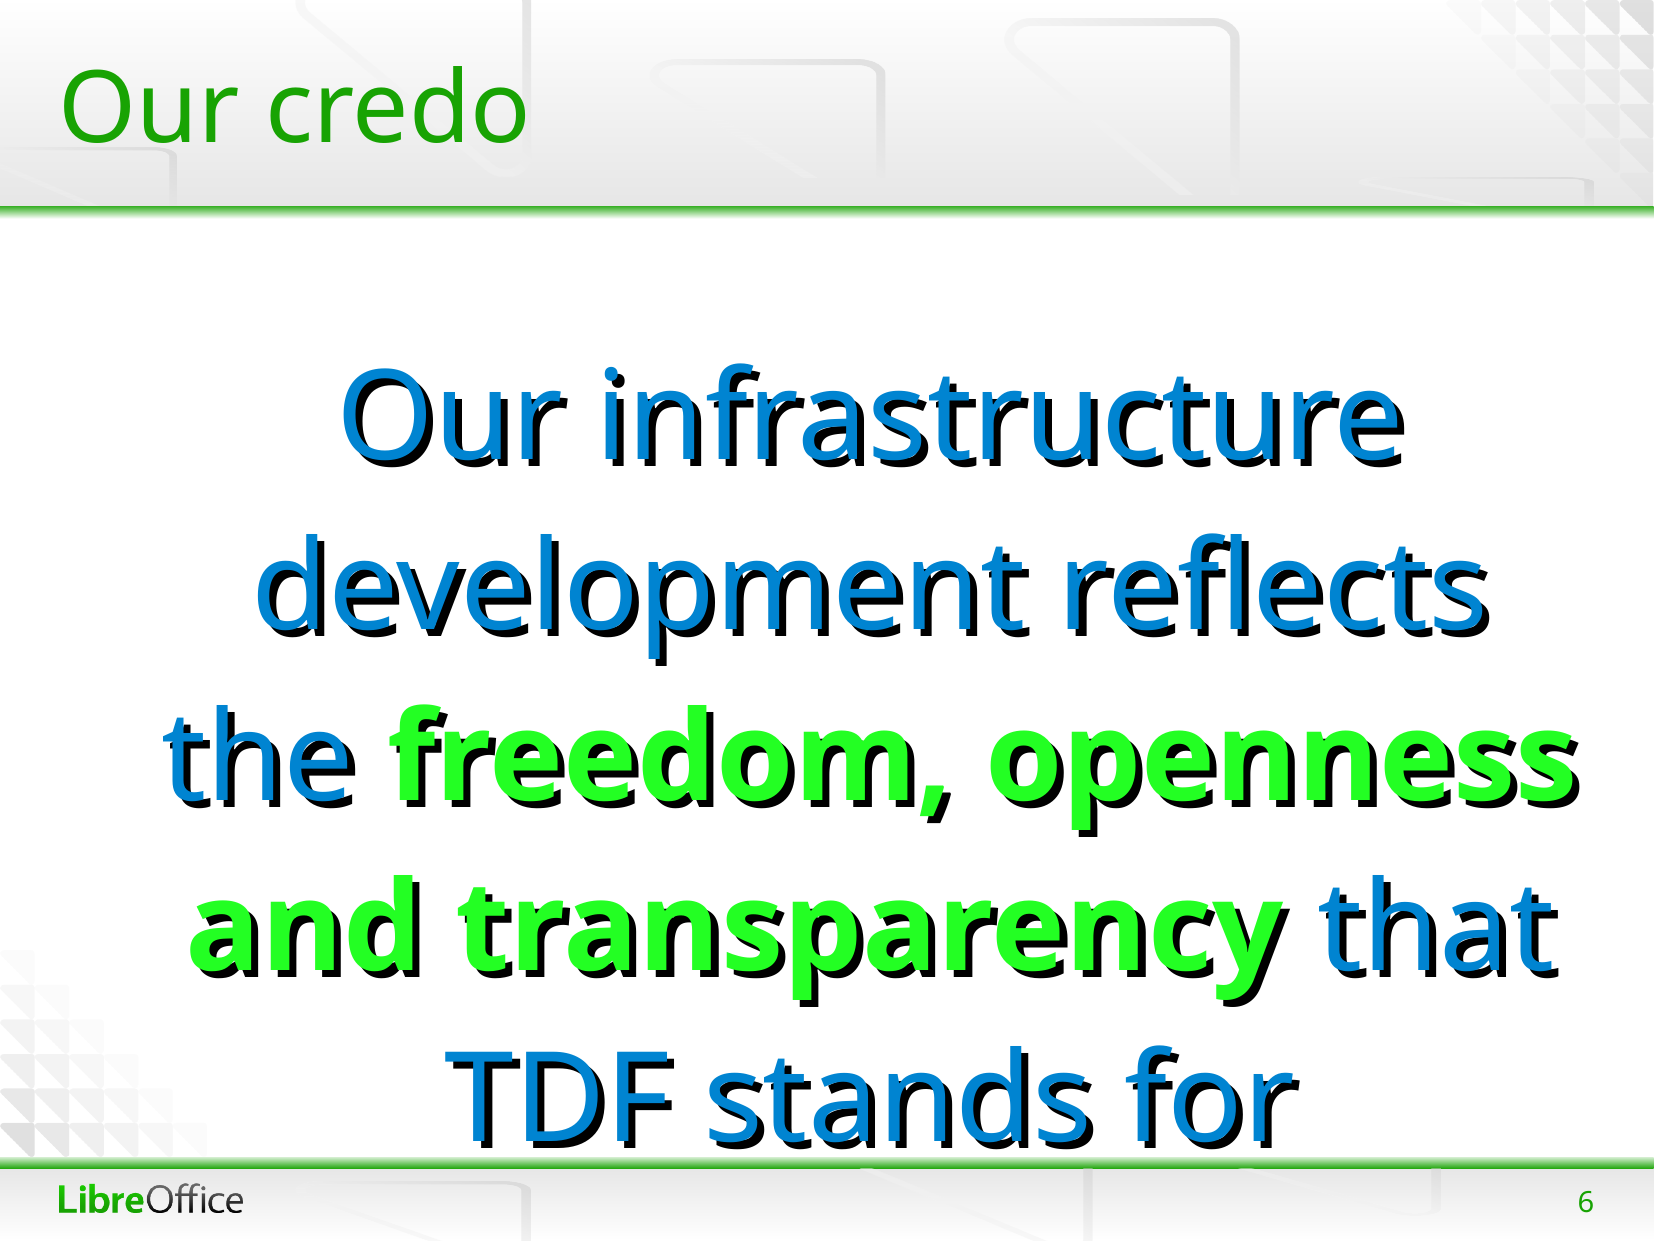

# Our credo
Our infrastructure development reflects the freedom, openness and transparency that TDF stands for
6